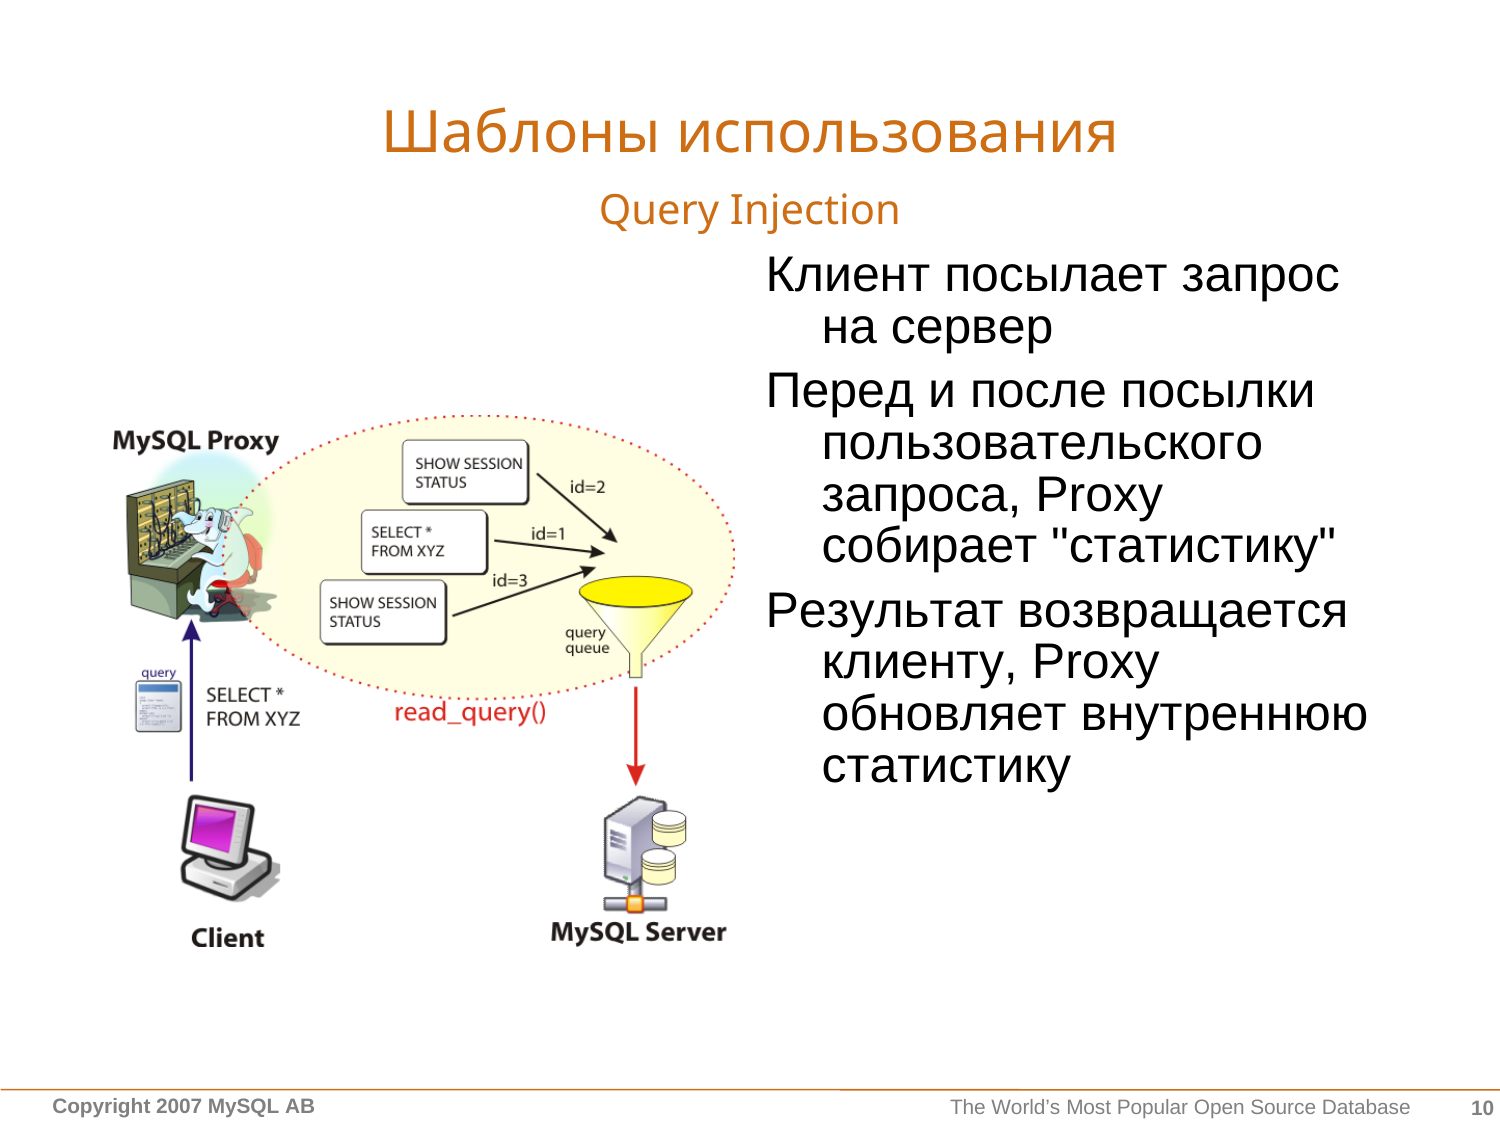

# Шаблоны использования Query Injection
Клиент посылает запрос на сервер
Перед и после посылки пользовательского запроса, Proxy собирает "статистику"
Результат возвращается клиенту, Proxy обновляет внутреннюю статистику